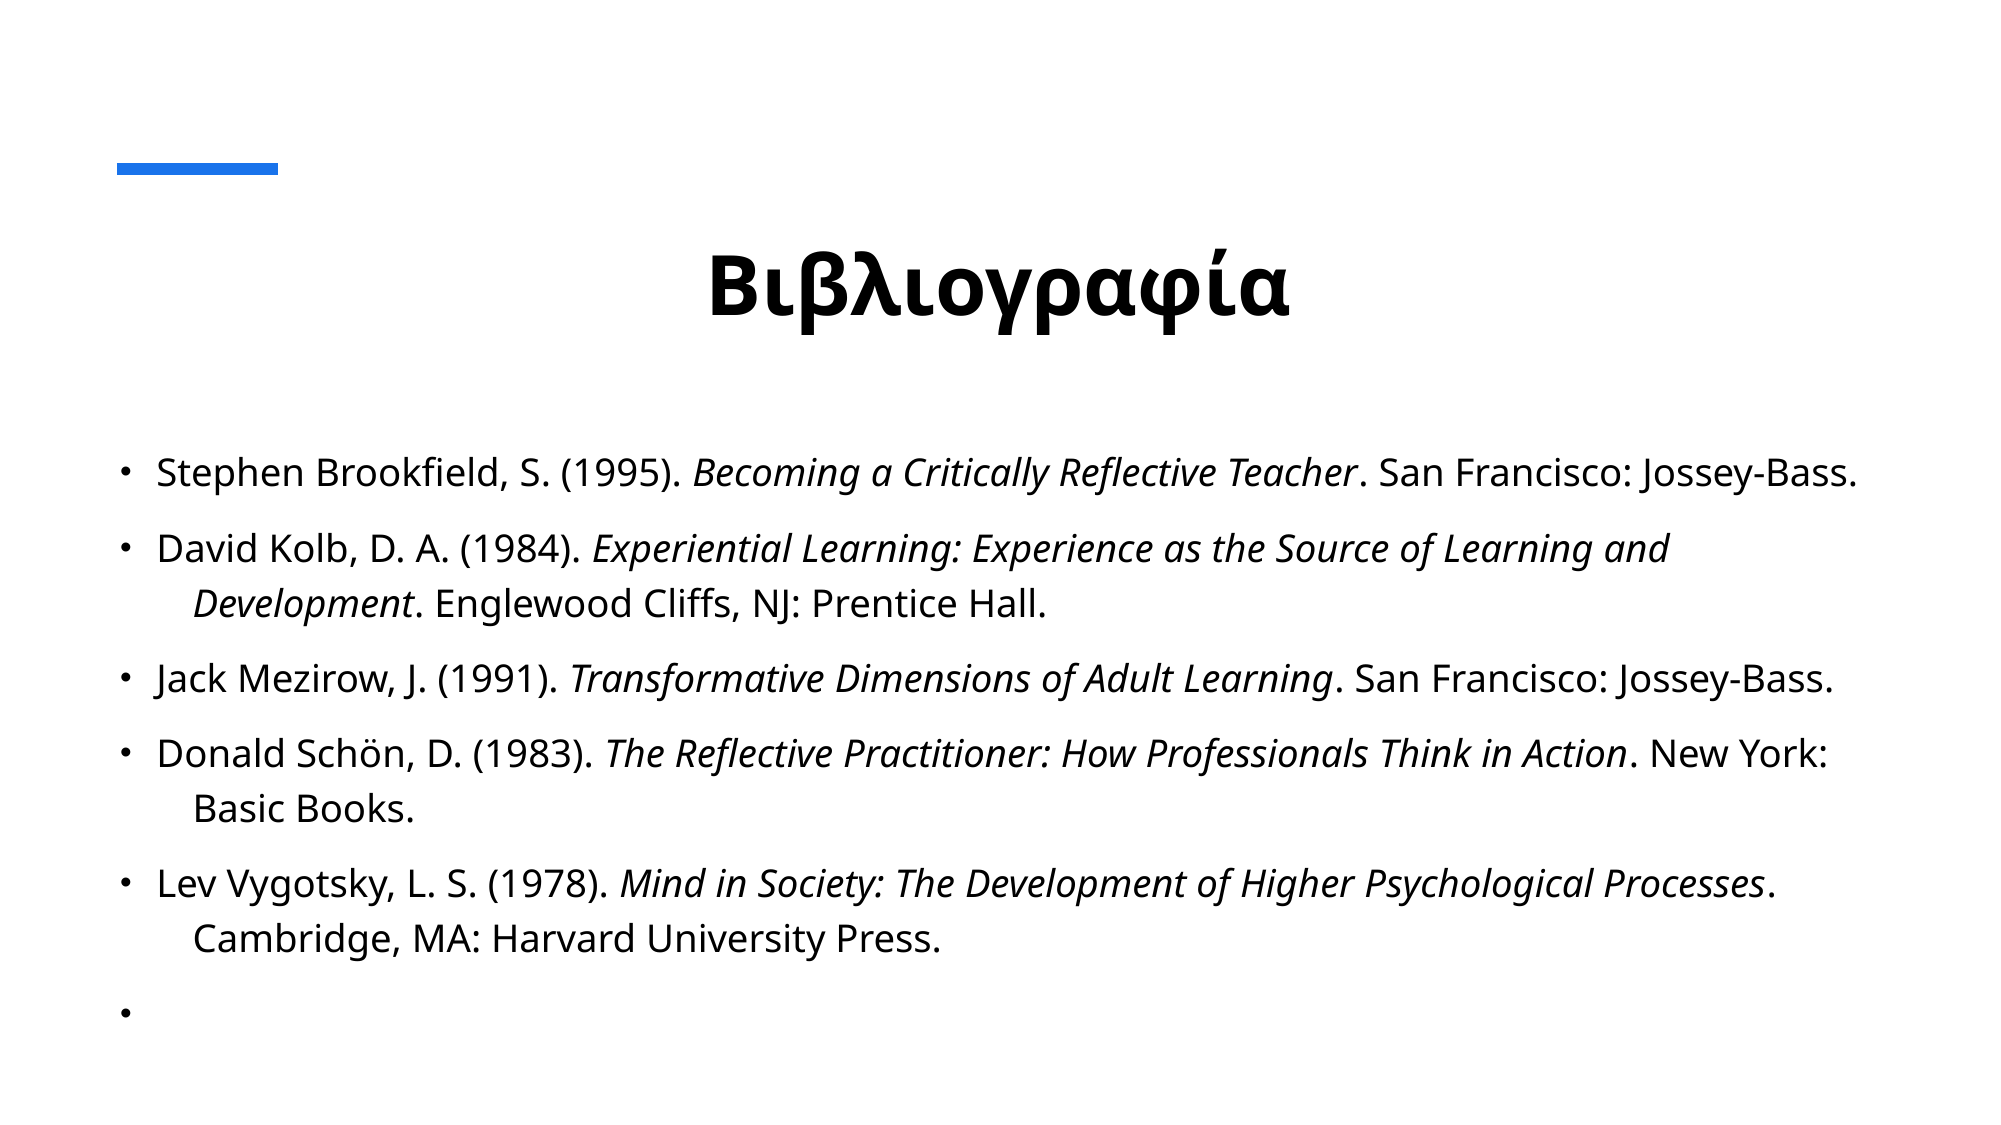

# Βιβλιογραφία
Stephen Brookfield, S. (1995). Becoming a Critically Reflective Teacher. San Francisco: Jossey-Bass.
David Kolb, D. A. (1984). Experiential Learning: Experience as the Source of Learning and Development. Englewood Cliffs, NJ: Prentice Hall.
Jack Mezirow, J. (1991). Transformative Dimensions of Adult Learning. San Francisco: Jossey-Bass.
Donald Schön, D. (1983). The Reflective Practitioner: How Professionals Think in Action. New York: Basic Books.
Lev Vygotsky, L. S. (1978). Mind in Society: The Development of Higher Psychological Processes. Cambridge, MA: Harvard University Press.